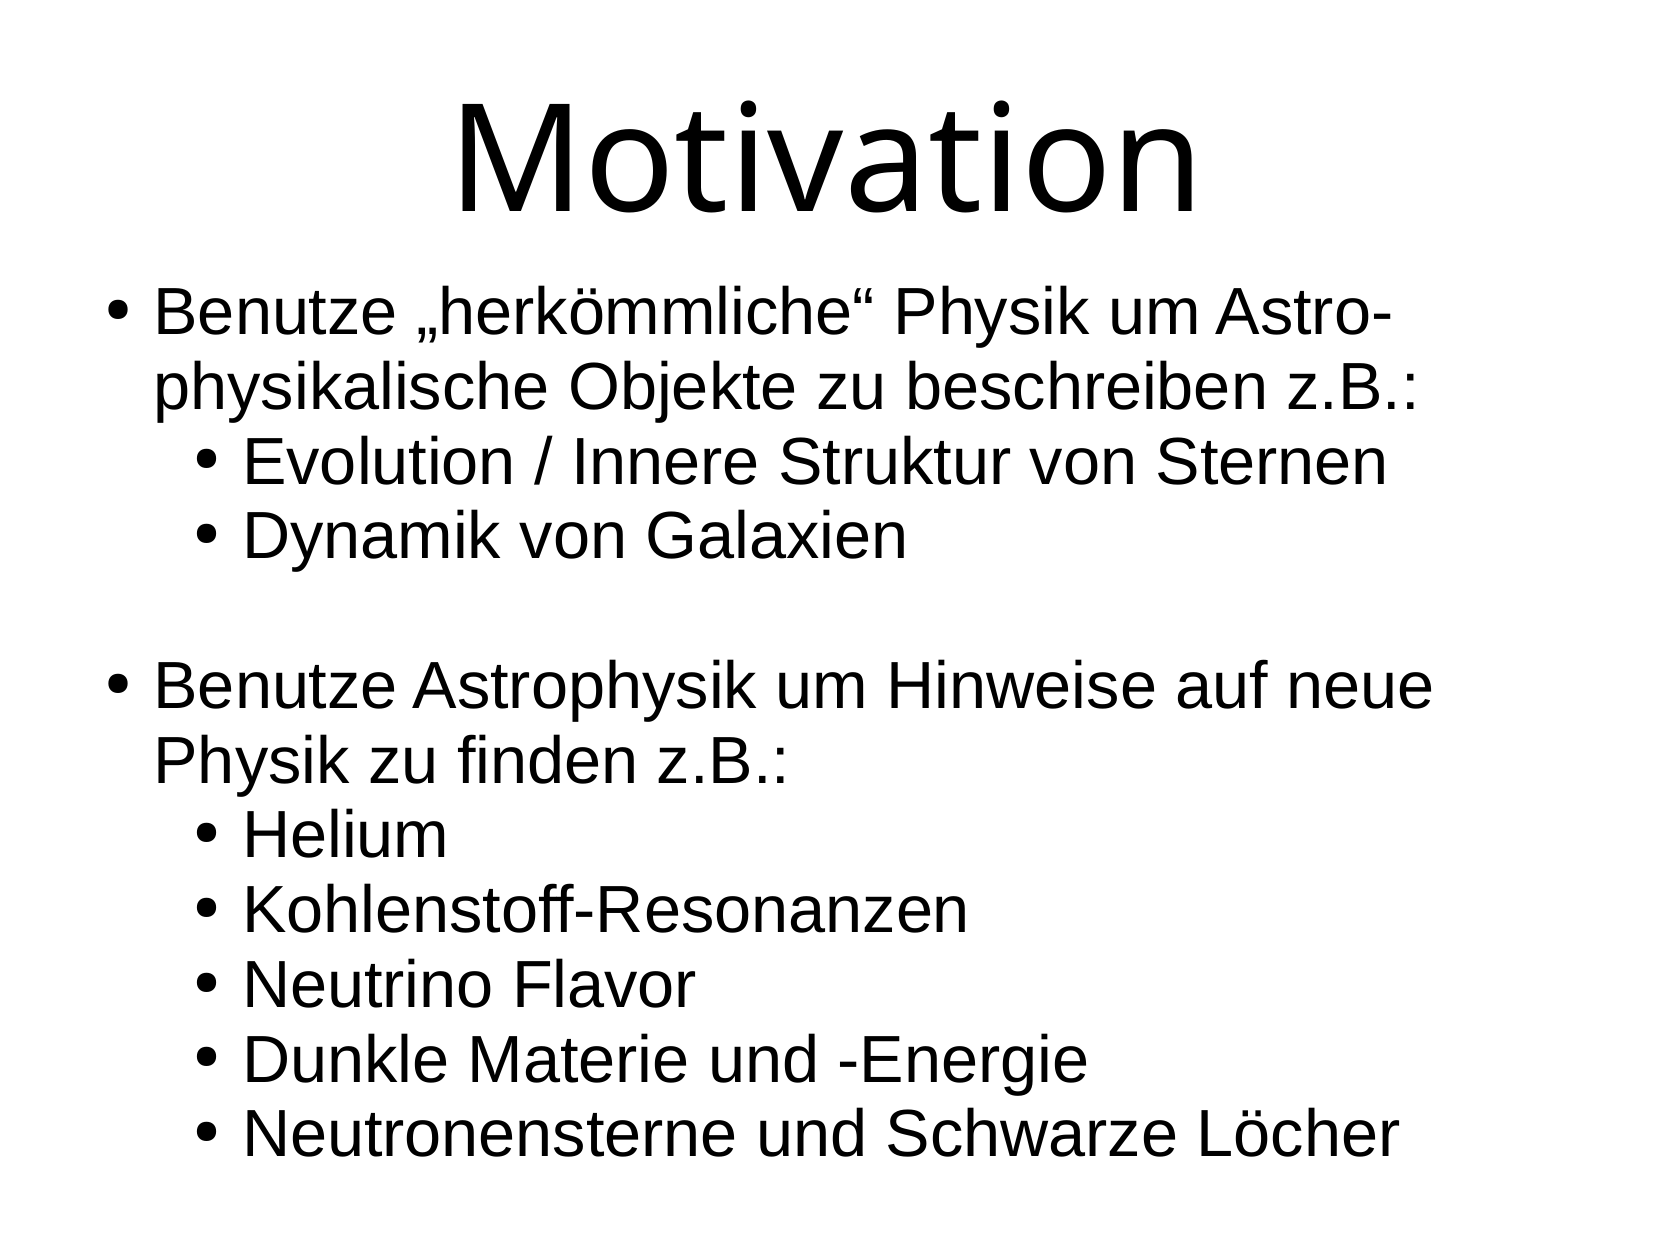

# Motivation
Benutze „herkömmliche“ Physik um Astro- physikalische Objekte zu beschreiben z.B.:
Evolution / Innere Struktur von Sternen
Dynamik von Galaxien
Benutze Astrophysik um Hinweise auf neue Physik zu finden z.B.:
Helium
Kohlenstoff-Resonanzen
Neutrino Flavor
Dunkle Materie und -Energie
Neutronensterne und Schwarze Löcher